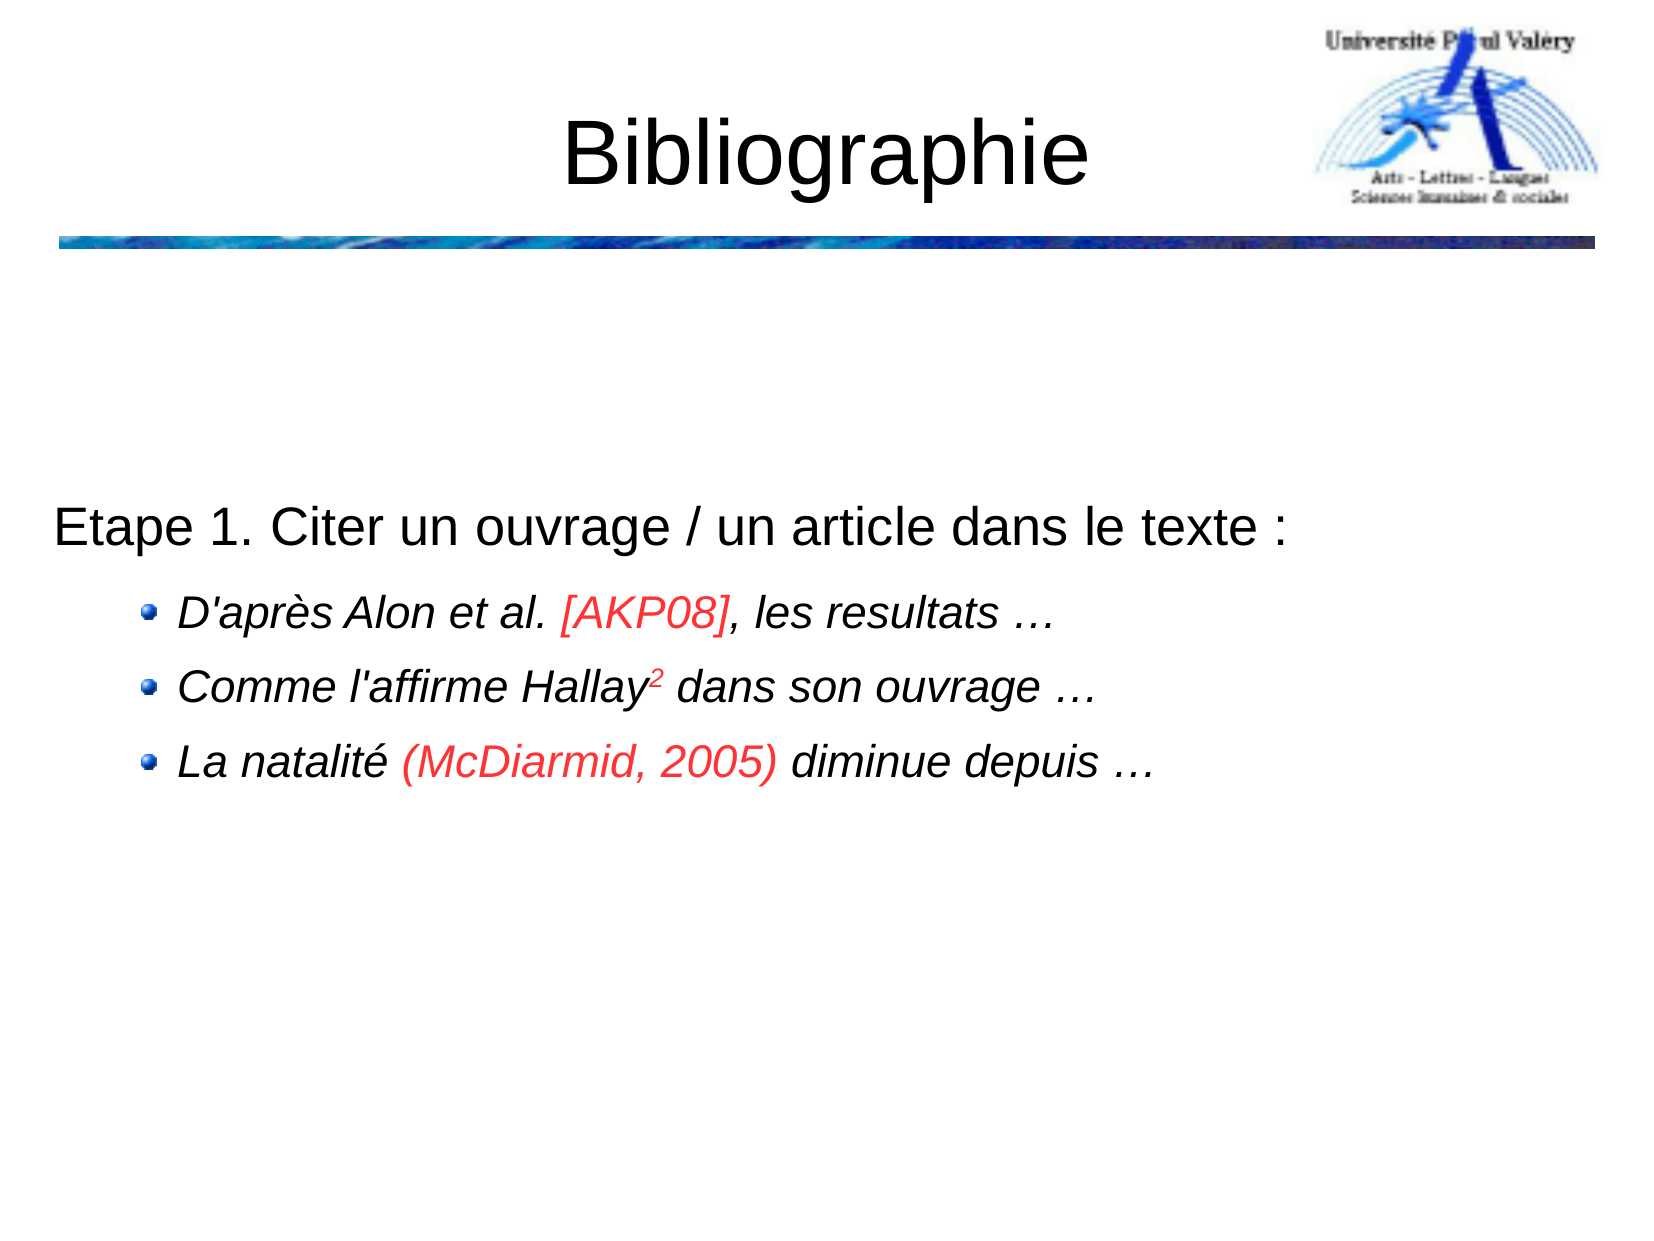

# Bibliographie
 Citer un ouvrage / un article dans le texte :
D'après Alon et al. [AKP08], les resultats …
Comme l'affirme Hallay2 dans son ouvrage …
La natalité (McDiarmid, 2005) diminue depuis …